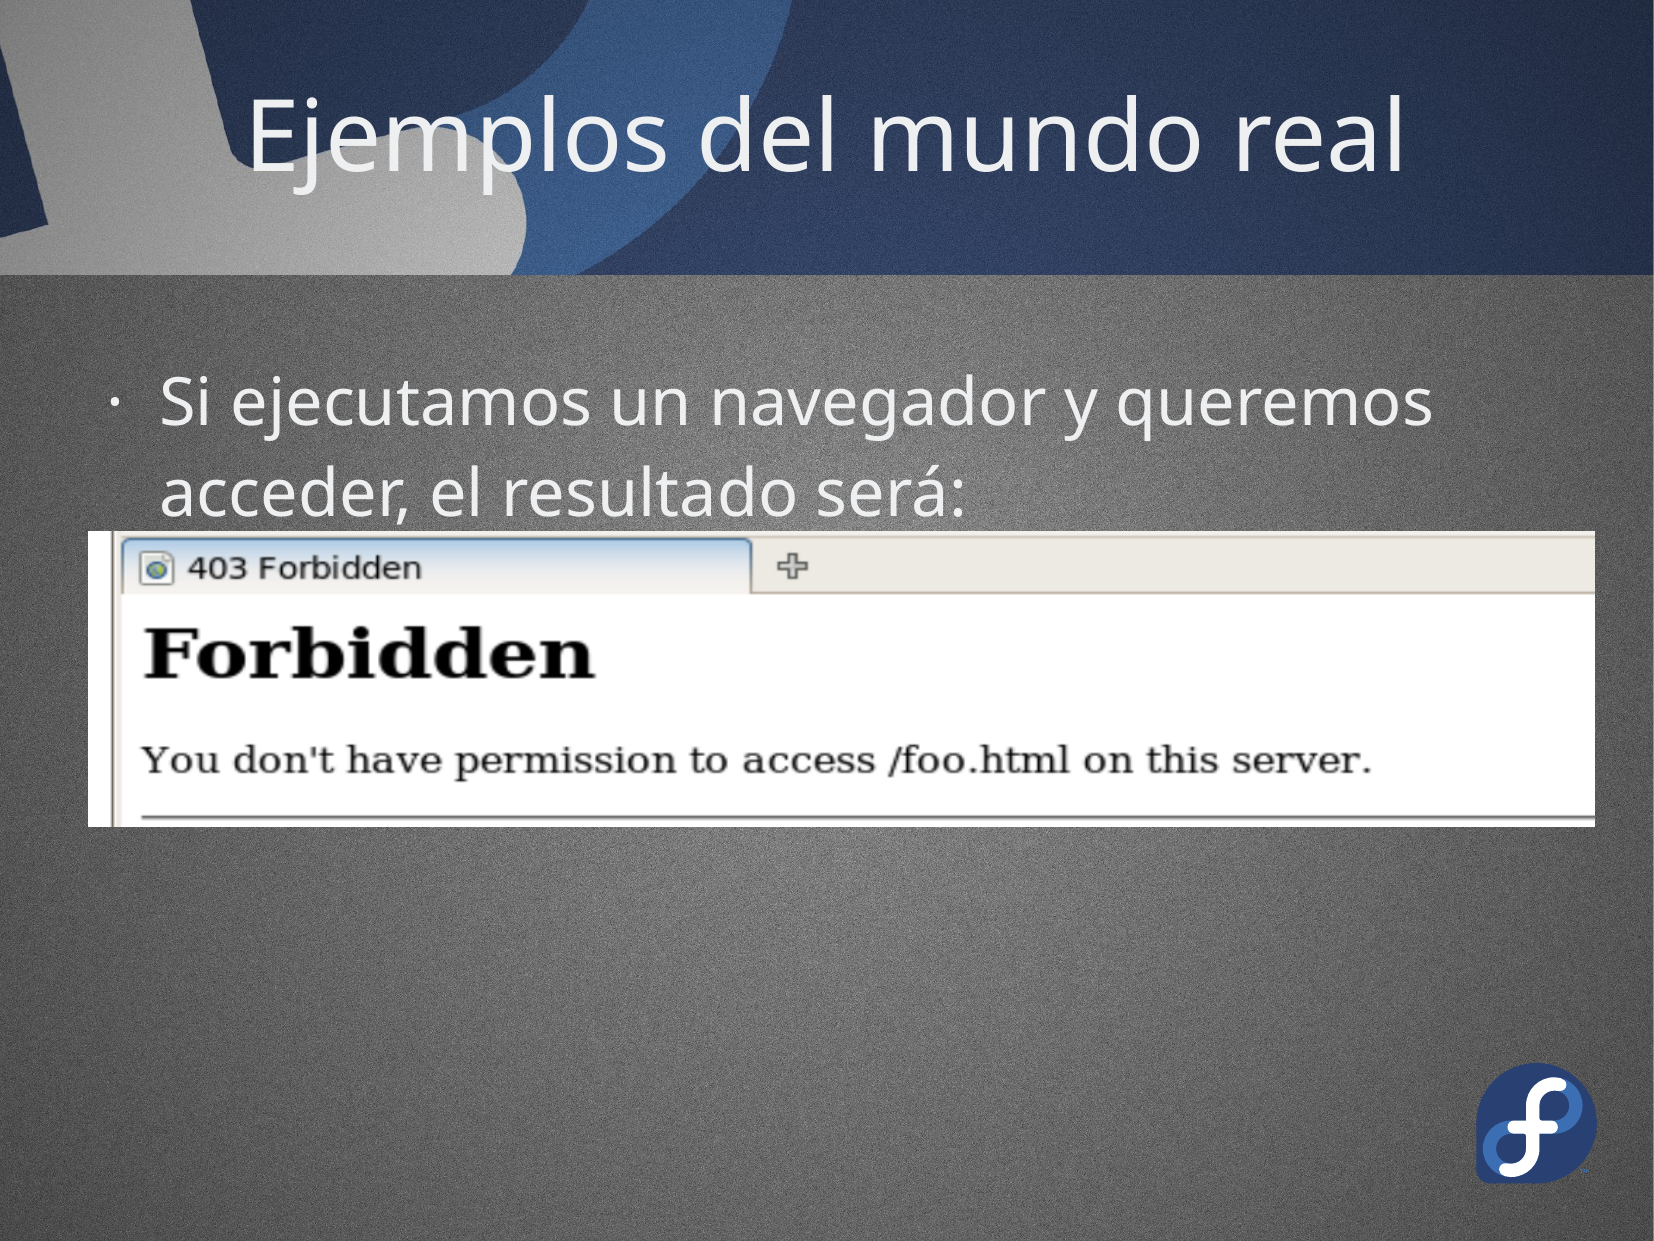

# Ejemplos del mundo real
Si ejecutamos un navegador y queremos acceder, el resultado será: